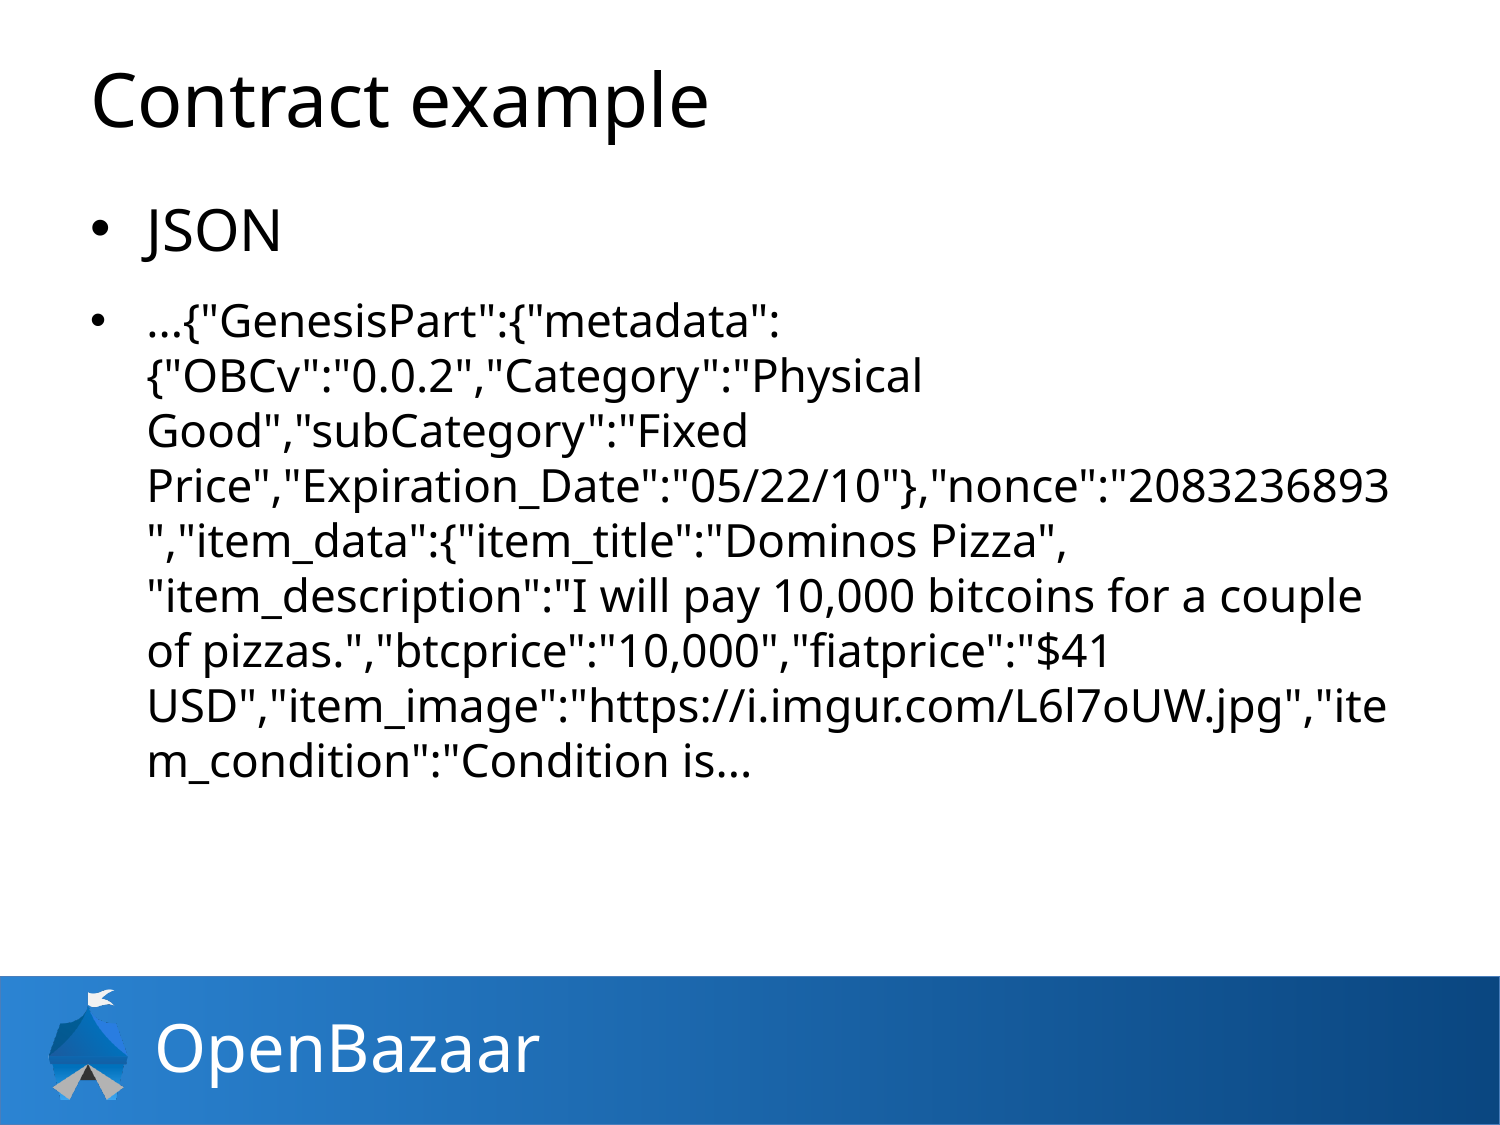

# Contract example
JSON
...{"GenesisPart":{"metadata":{"OBCv":"0.0.2","Category":"Physical Good","subCategory":"Fixed Price","Expiration_Date":"05/22/10"},"nonce":"2083236893","item_data":{"item_title":"Dominos Pizza", "item_description":"I will pay 10,000 bitcoins for a couple of pizzas.","btcprice":"10,000","fiatprice":"$41 USD","item_image":"https://i.imgur.com/L6l7oUW.jpg","item_condition":"Condition is...